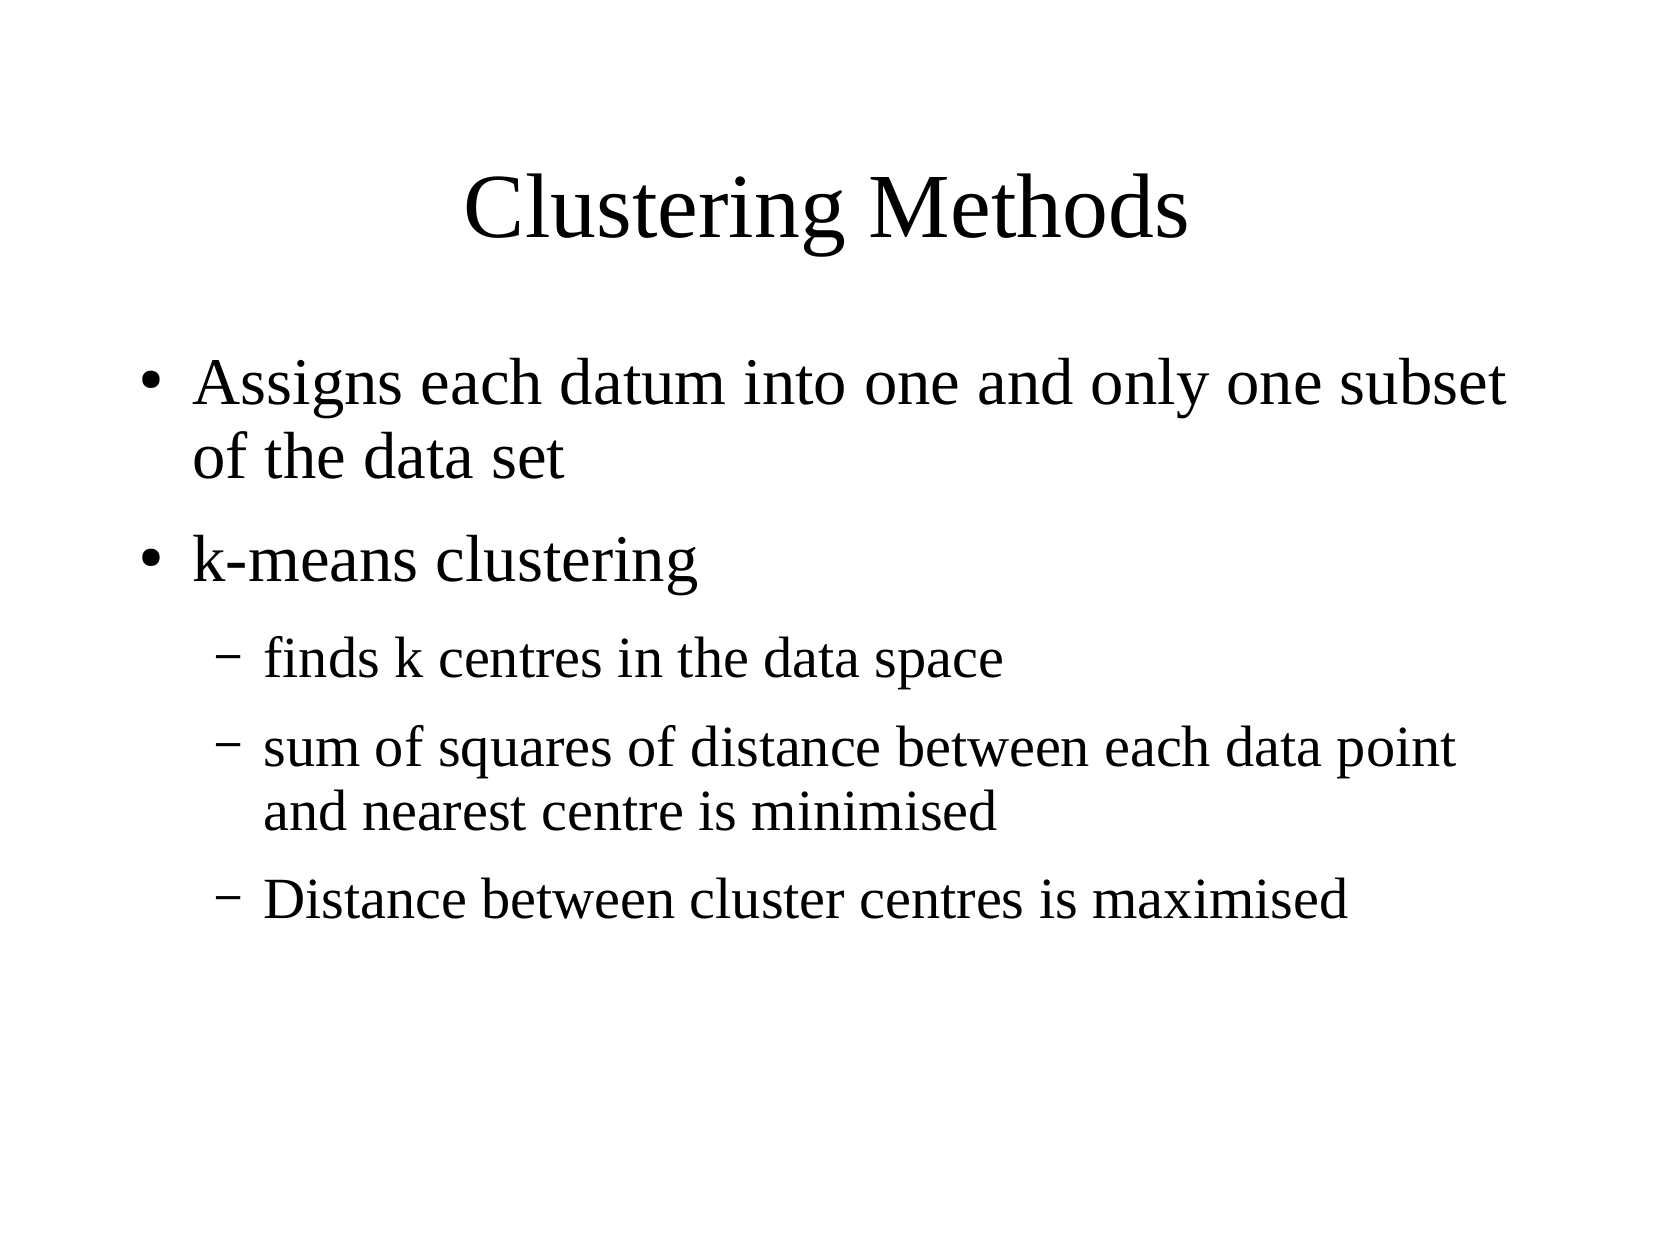

# Clustering Methods
Assigns each datum into one and only one subset of the data set
k-means clustering
finds k centres in the data space
sum of squares of distance between each data point and nearest centre is minimised
Distance between cluster centres is maximised